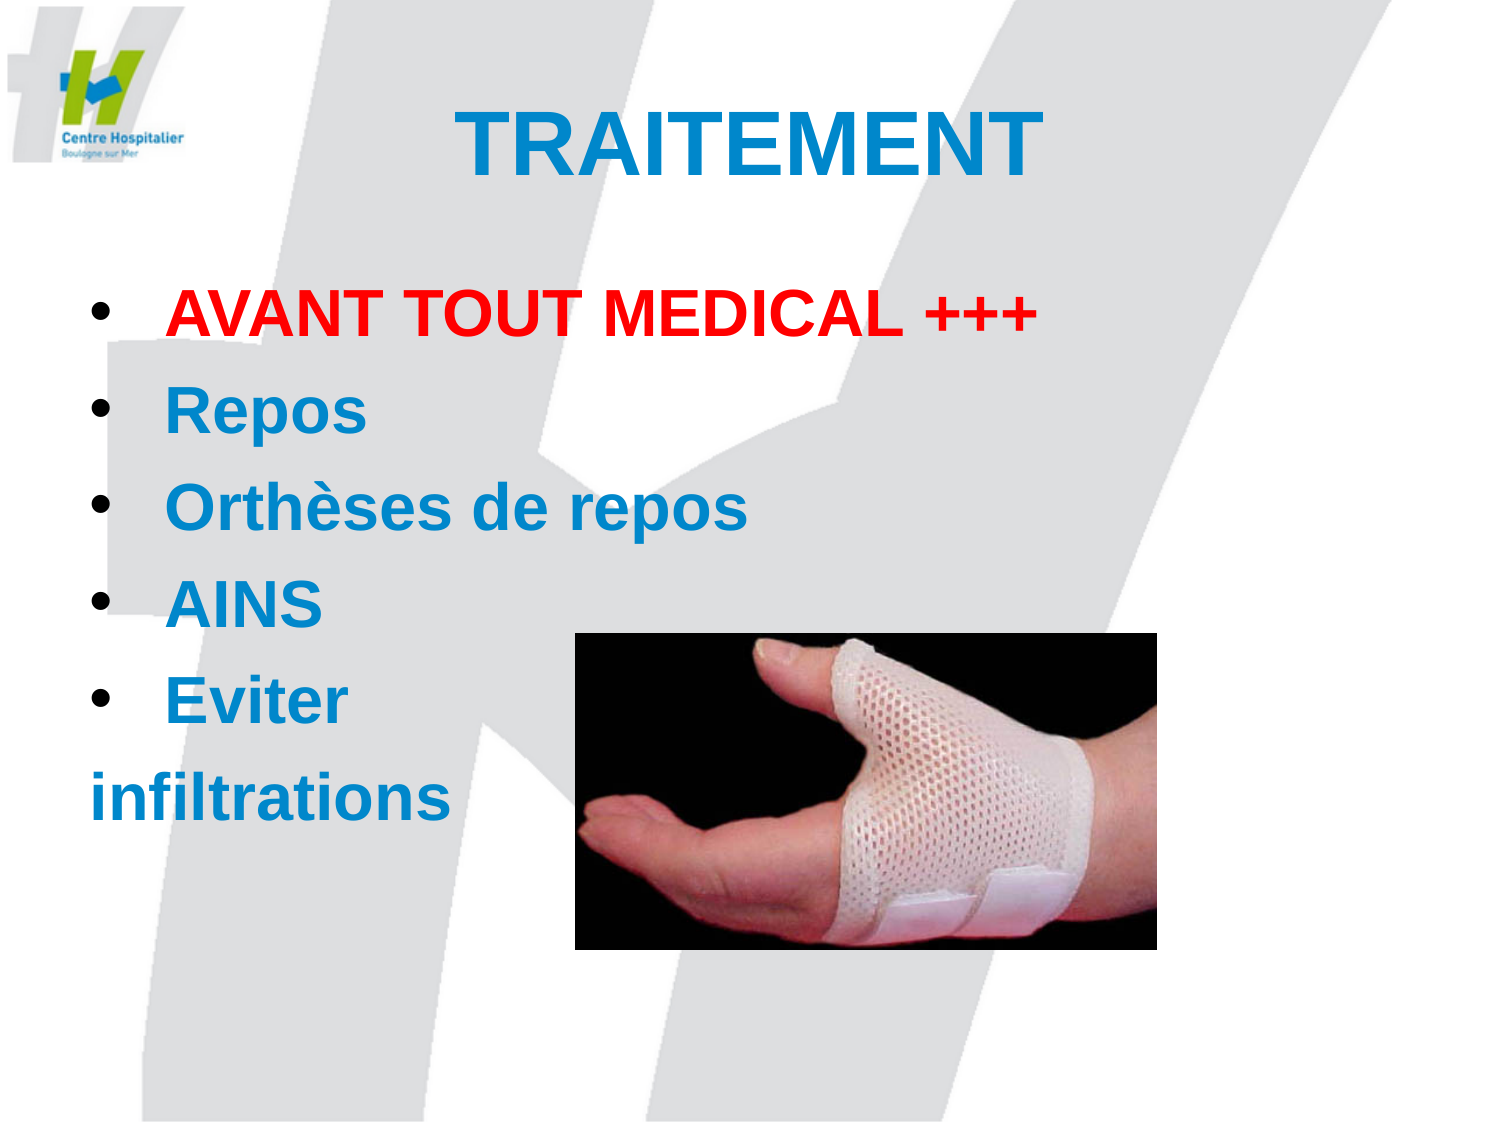

# TRAITEMENT
AVANT TOUT MEDICAL +++
Repos
Orthèses de repos
AINS
Eviter
infiltrations